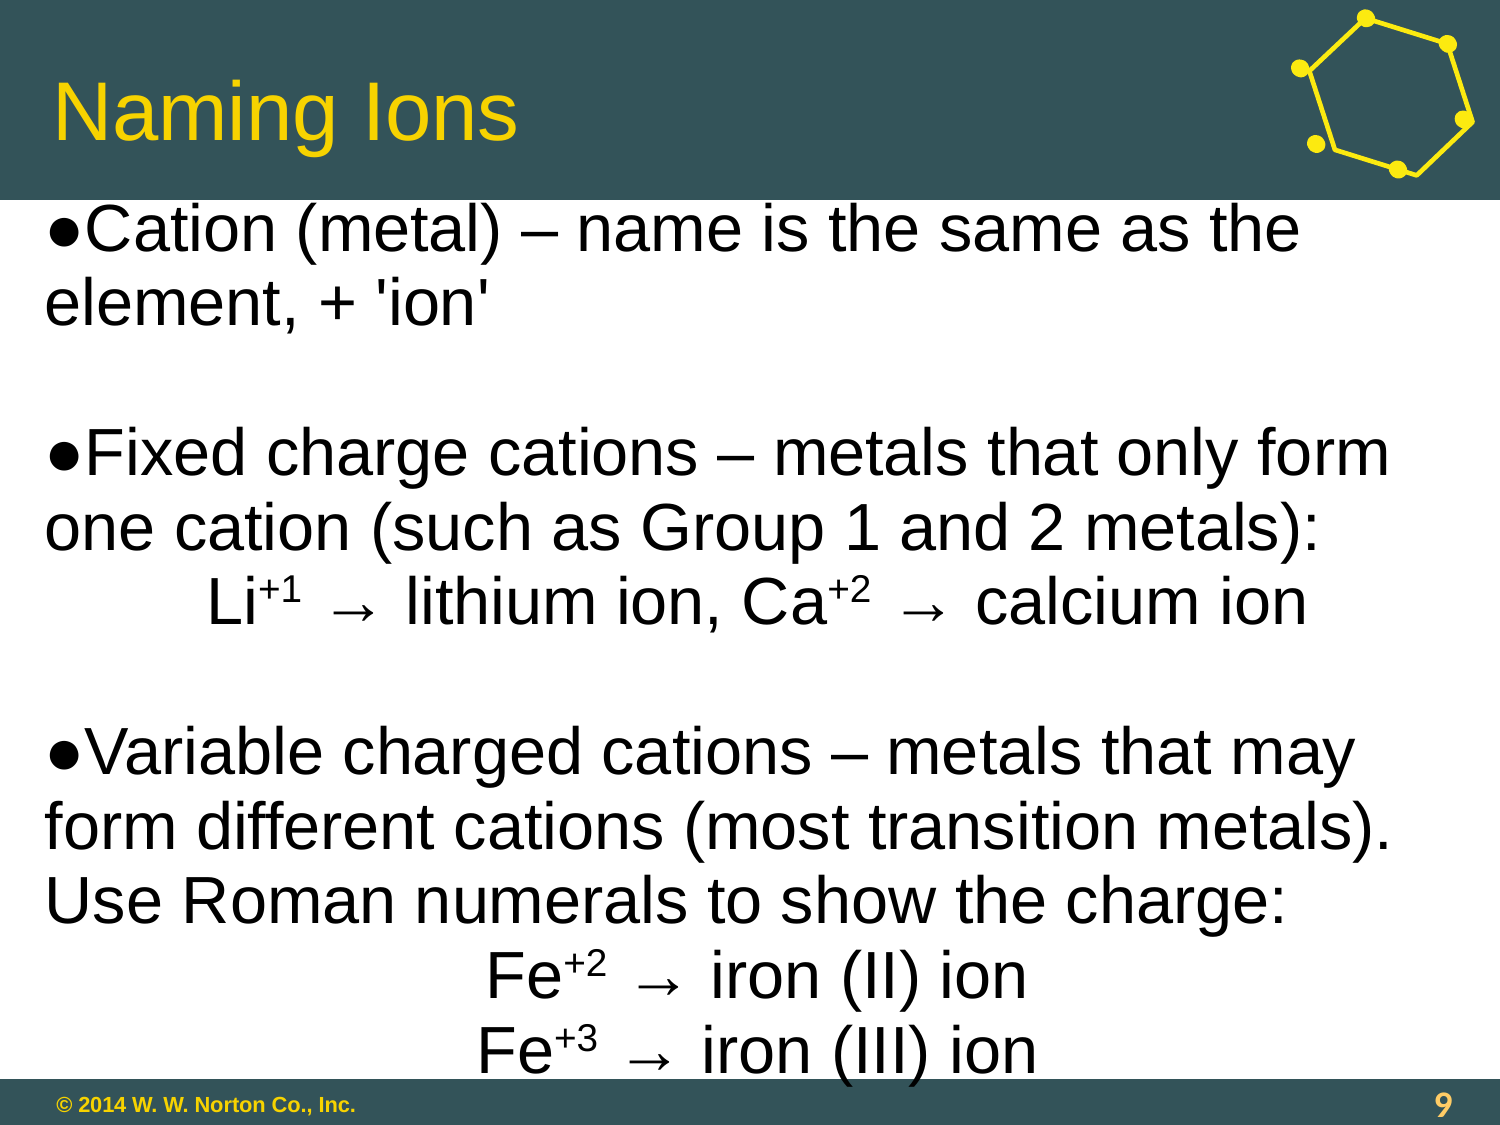

# Naming Ions
●Cation (metal) – name is the same as the element, + 'ion'
●Fixed charge cations – metals that only form one cation (such as Group 1 and 2 metals):
Li+1 → lithium ion, Ca+2 → calcium ion
●Variable charged cations – metals that may form different cations (most transition metals).
Use Roman numerals to show the charge:
Fe+2 → iron (II) ion
Fe+3 → iron (III) ion